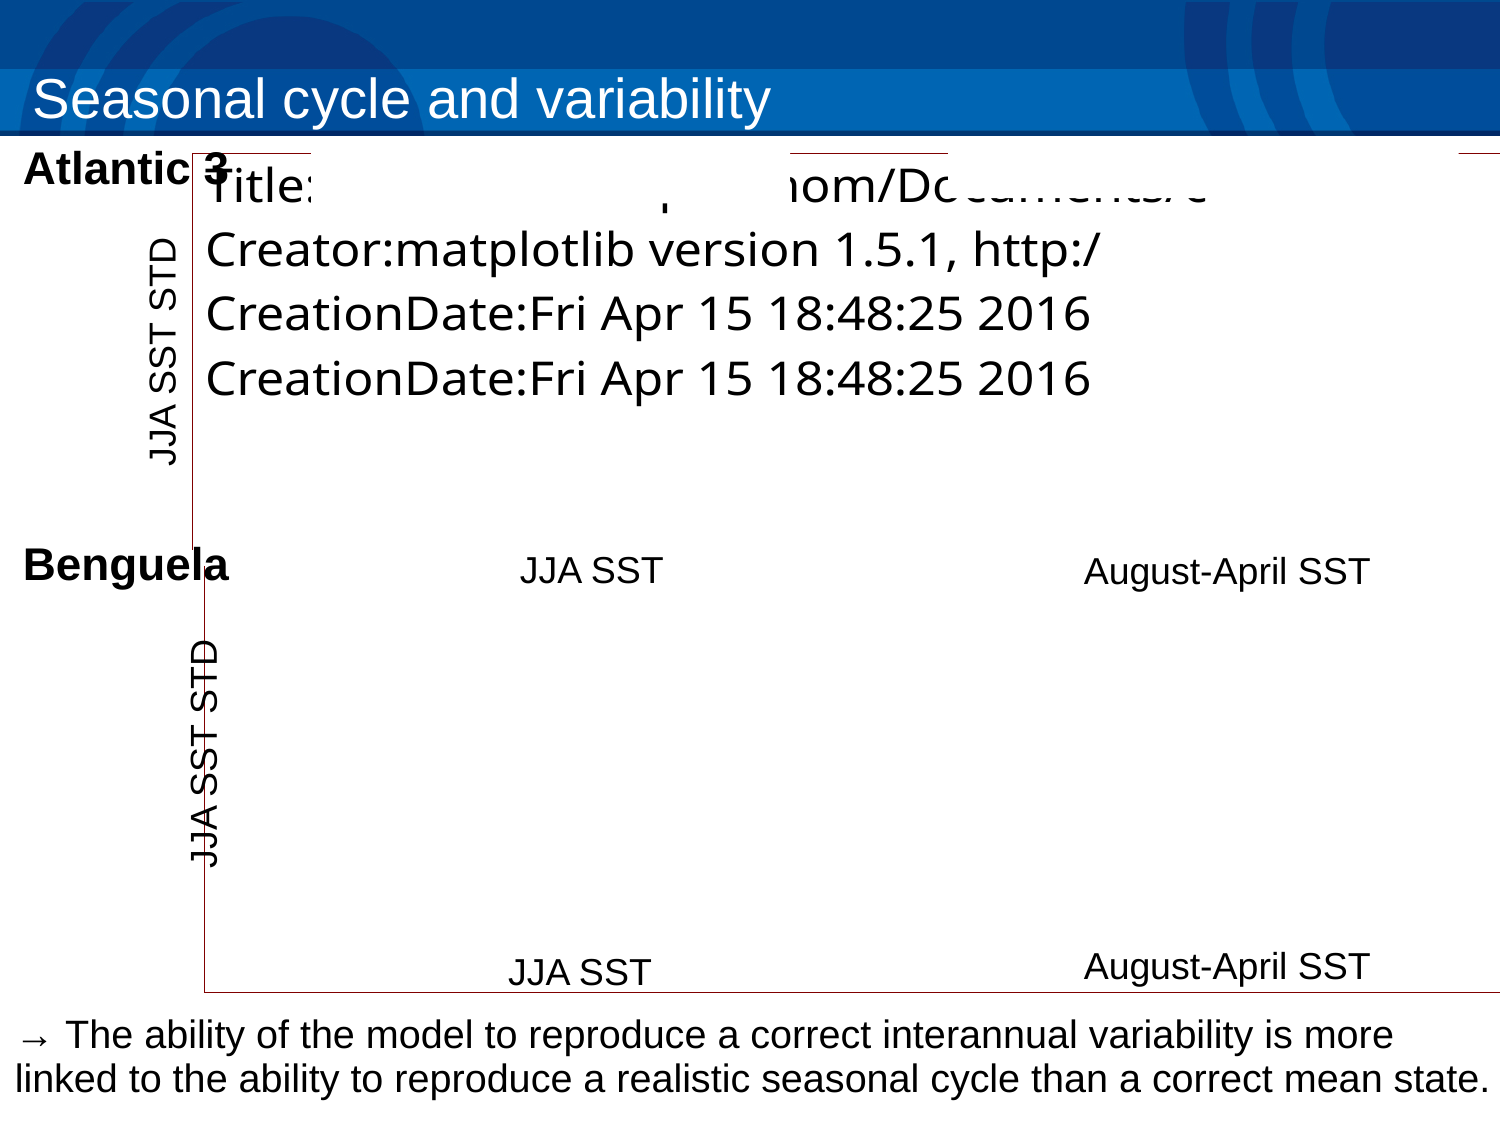

# Seasonal cycle and variability
 Atlantic 3
Atlantic 3
JJA SST STD
Benguela
JJA SST
August-April SST
JJA SST STD
August-April SST
JJA SST
→ The ability of the model to reproduce a correct interannual variability is more linked to the ability to reproduce a realistic seasonal cycle than a correct mean state.